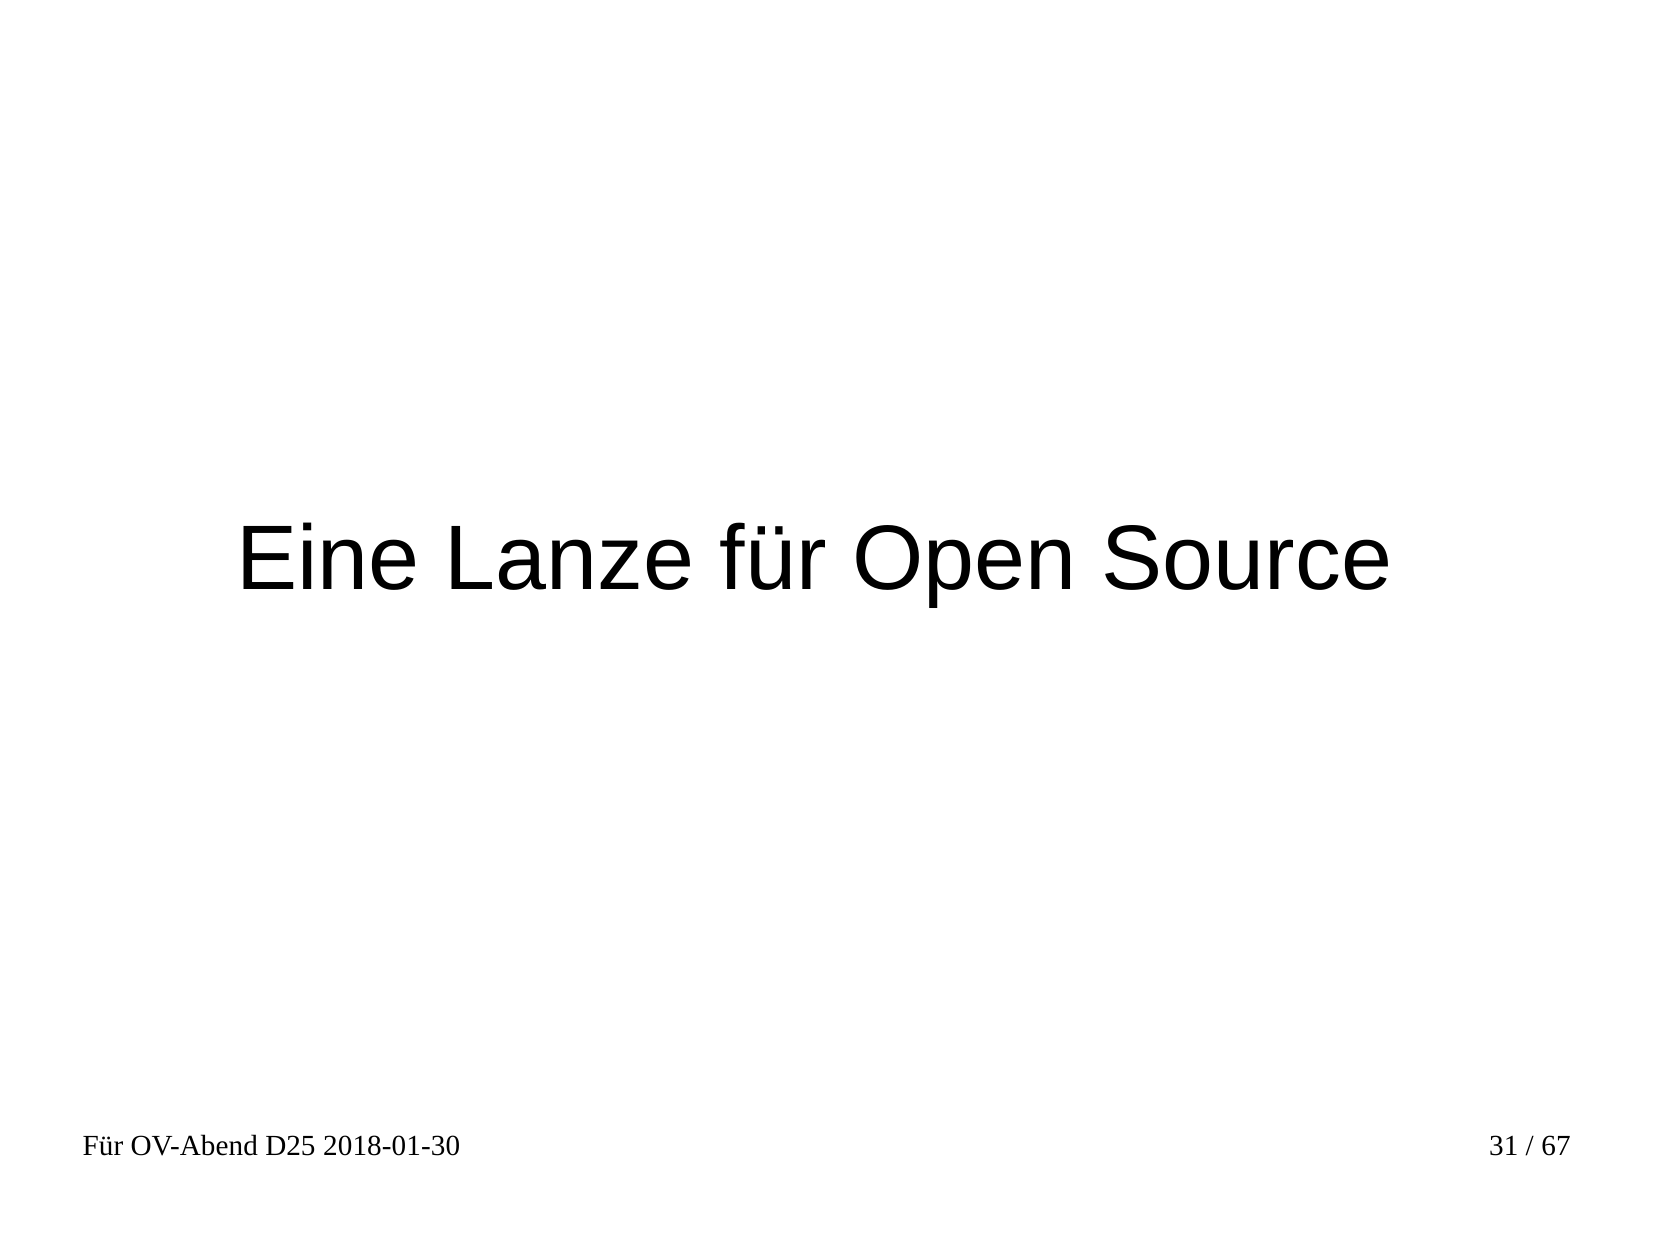

# Eine Lanze für Open Source
31